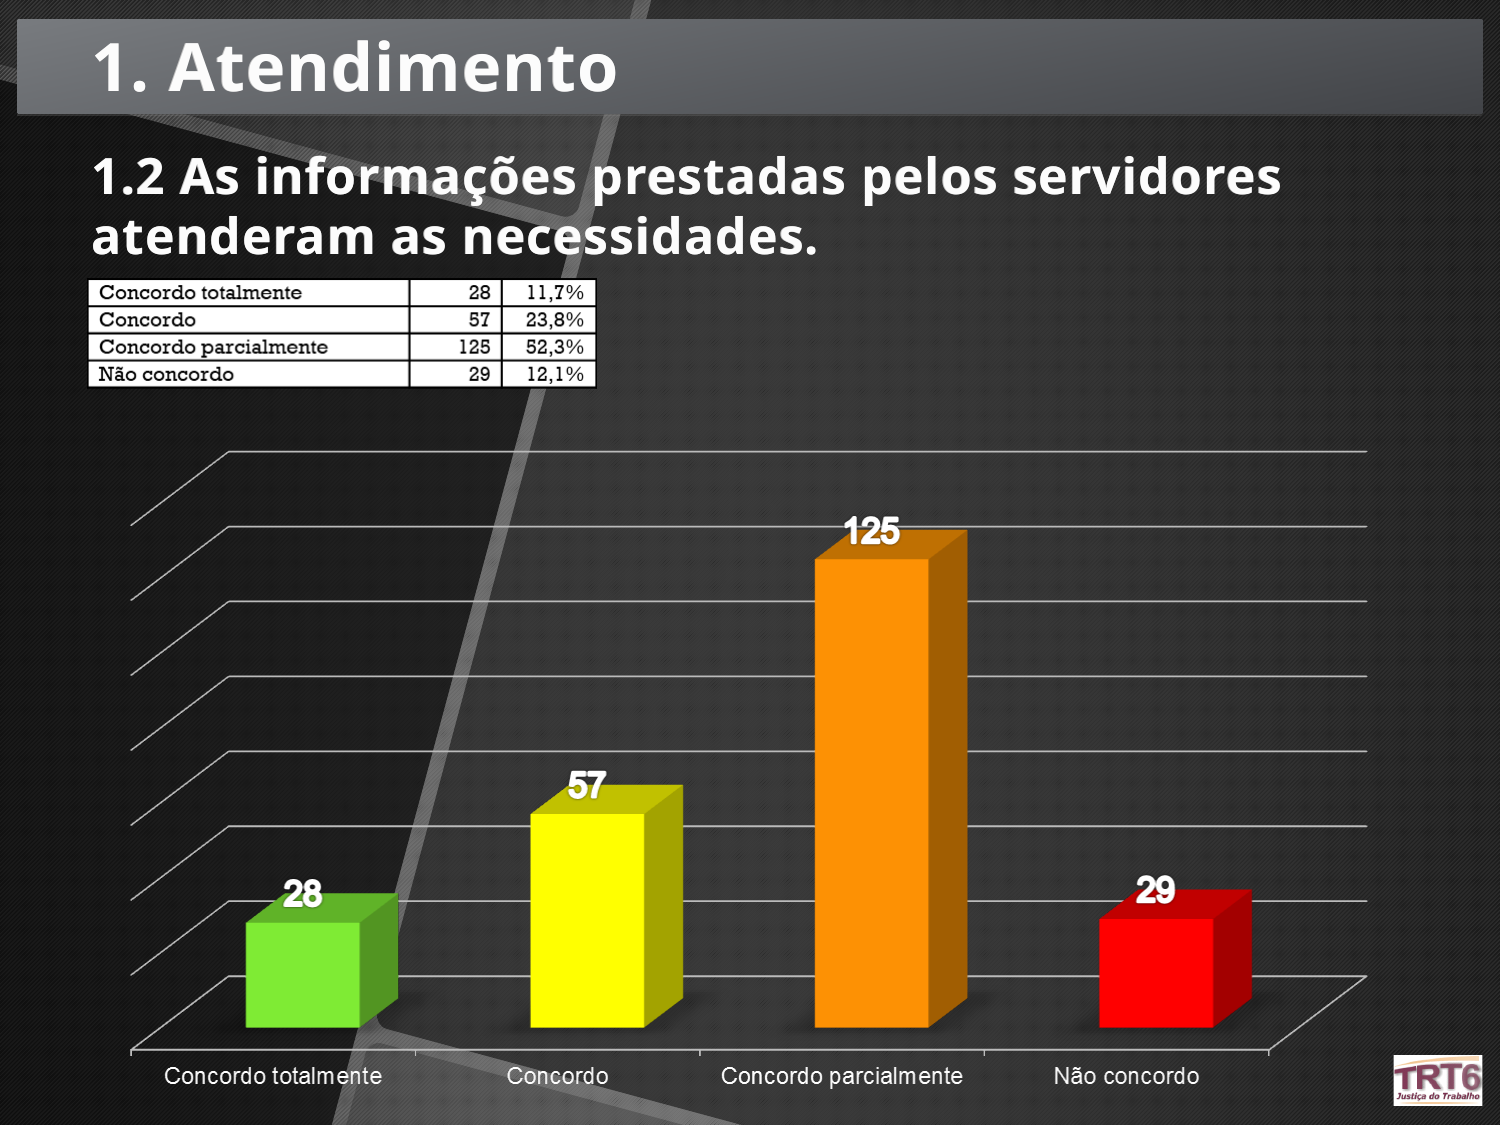

1. Atendimento
1.2 As informações prestadas pelos servidores atenderam as necessidades.